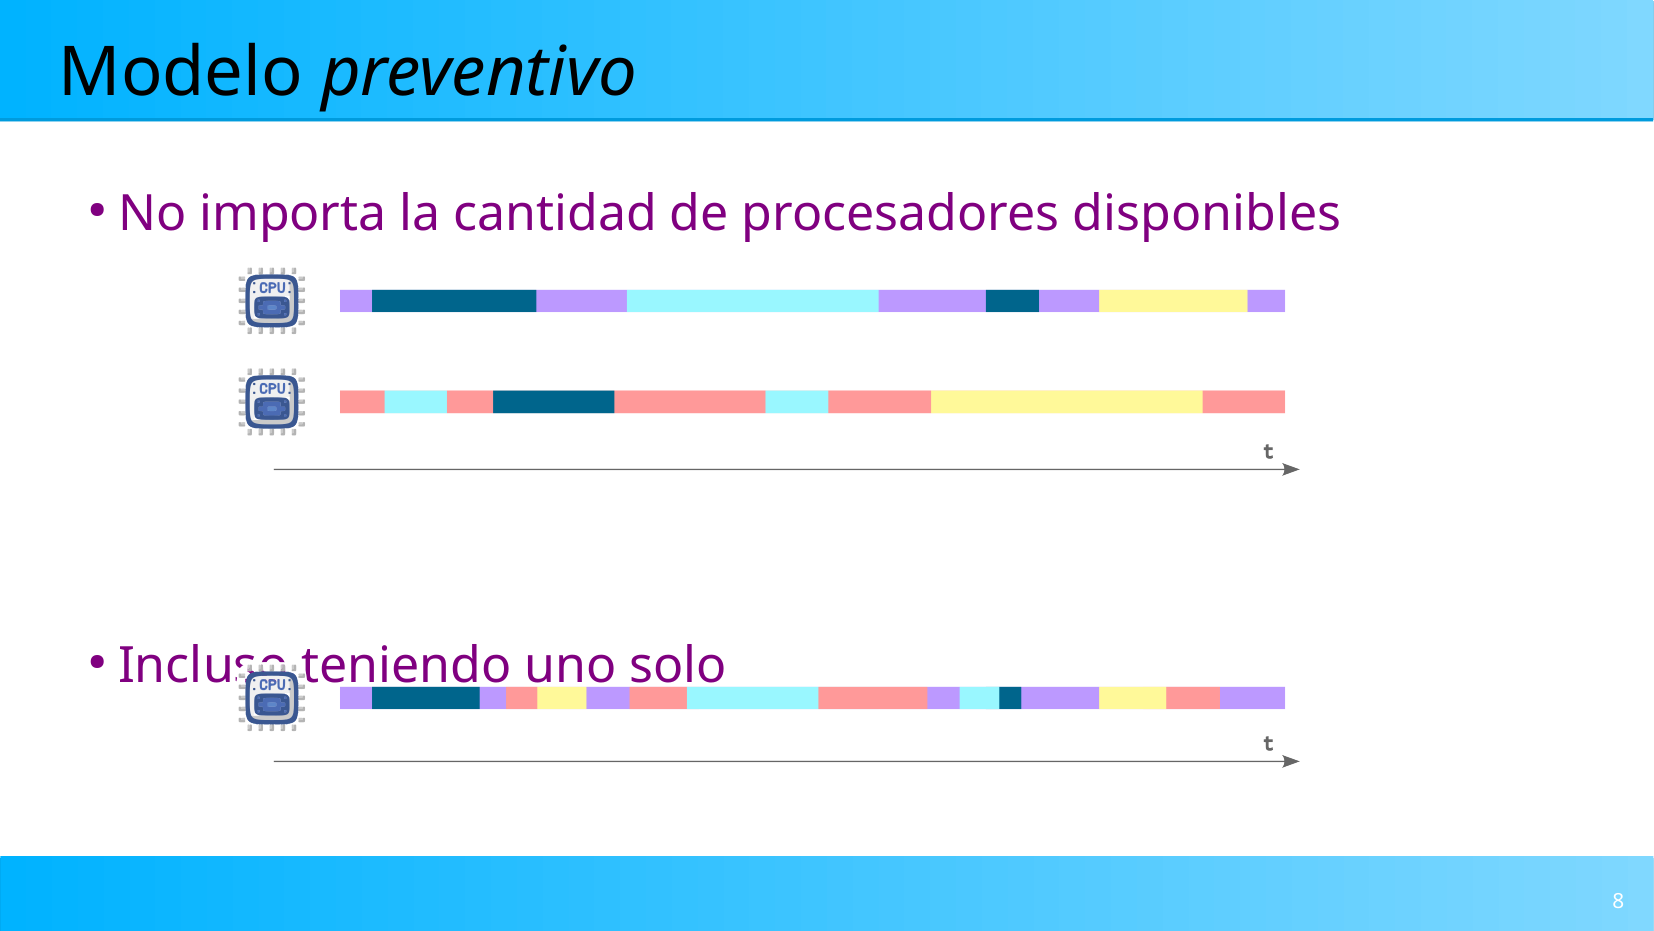

# Modelo preventivo
No importa la cantidad de procesadores disponibles
Incluso teniendo uno solo
8